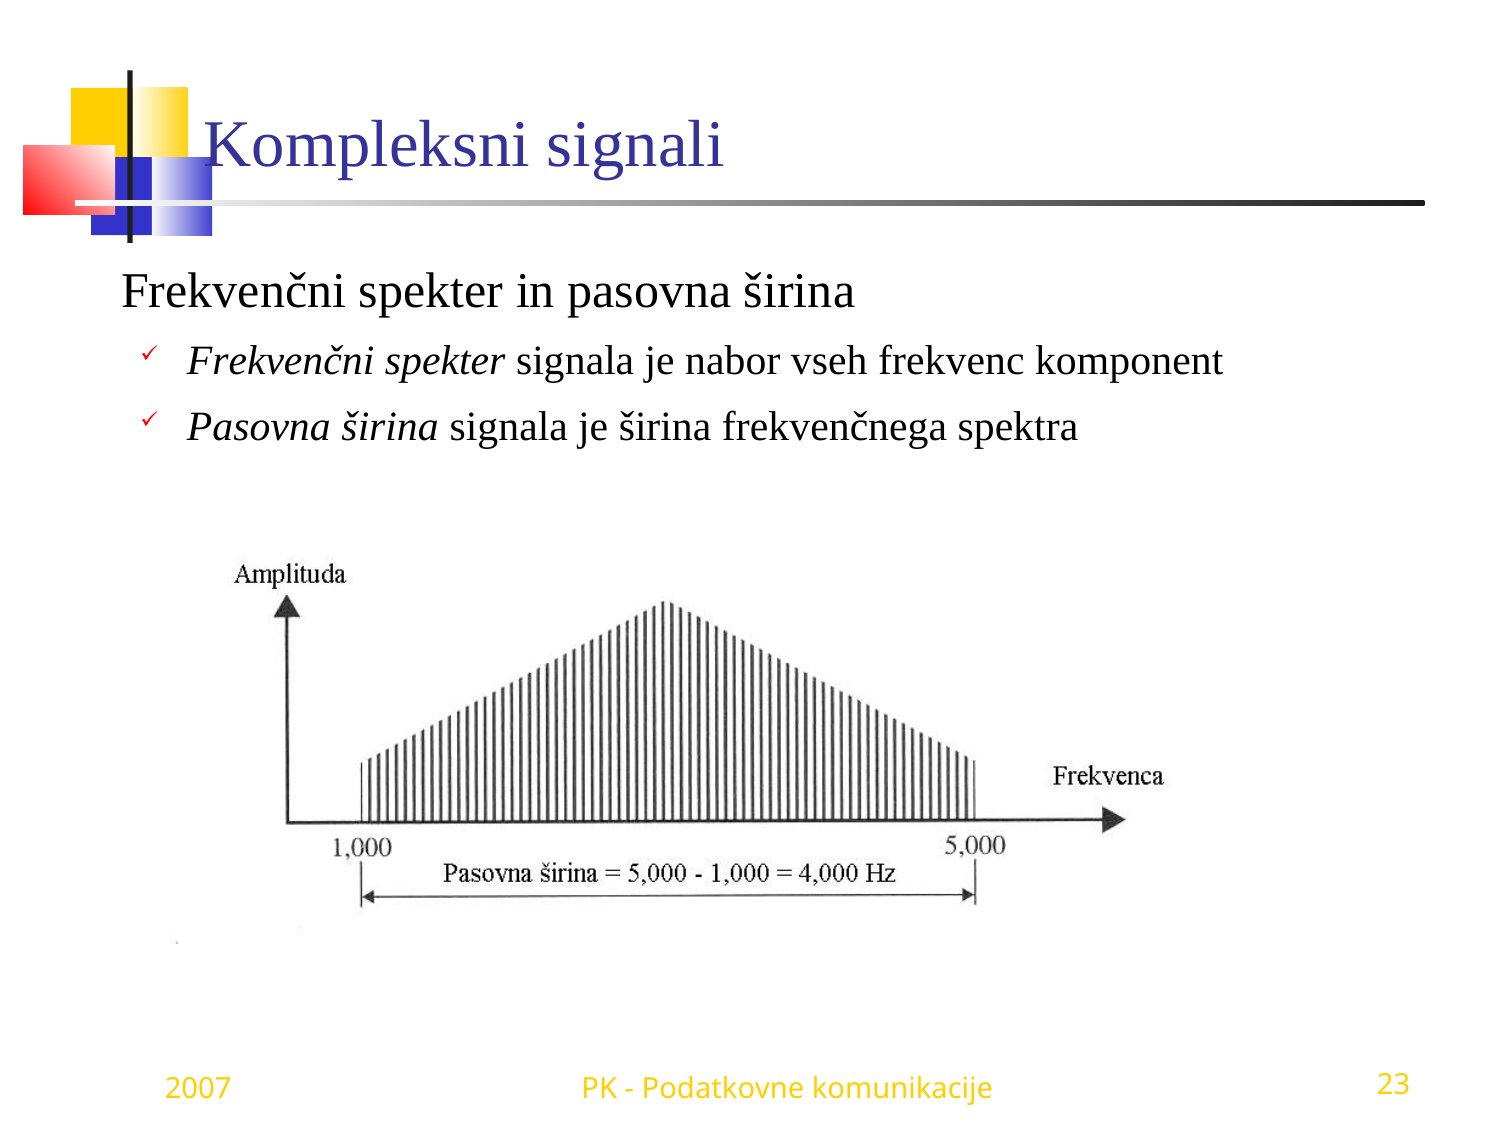

# Kompleksni signali
	Frekvenčni spekter in pasovna širina
Frekvenčni spekter signala je nabor vseh frekvenc komponent
Pasovna širina signala je širina frekvenčnega spektra
2007
PK - Podatkovne komunikacije